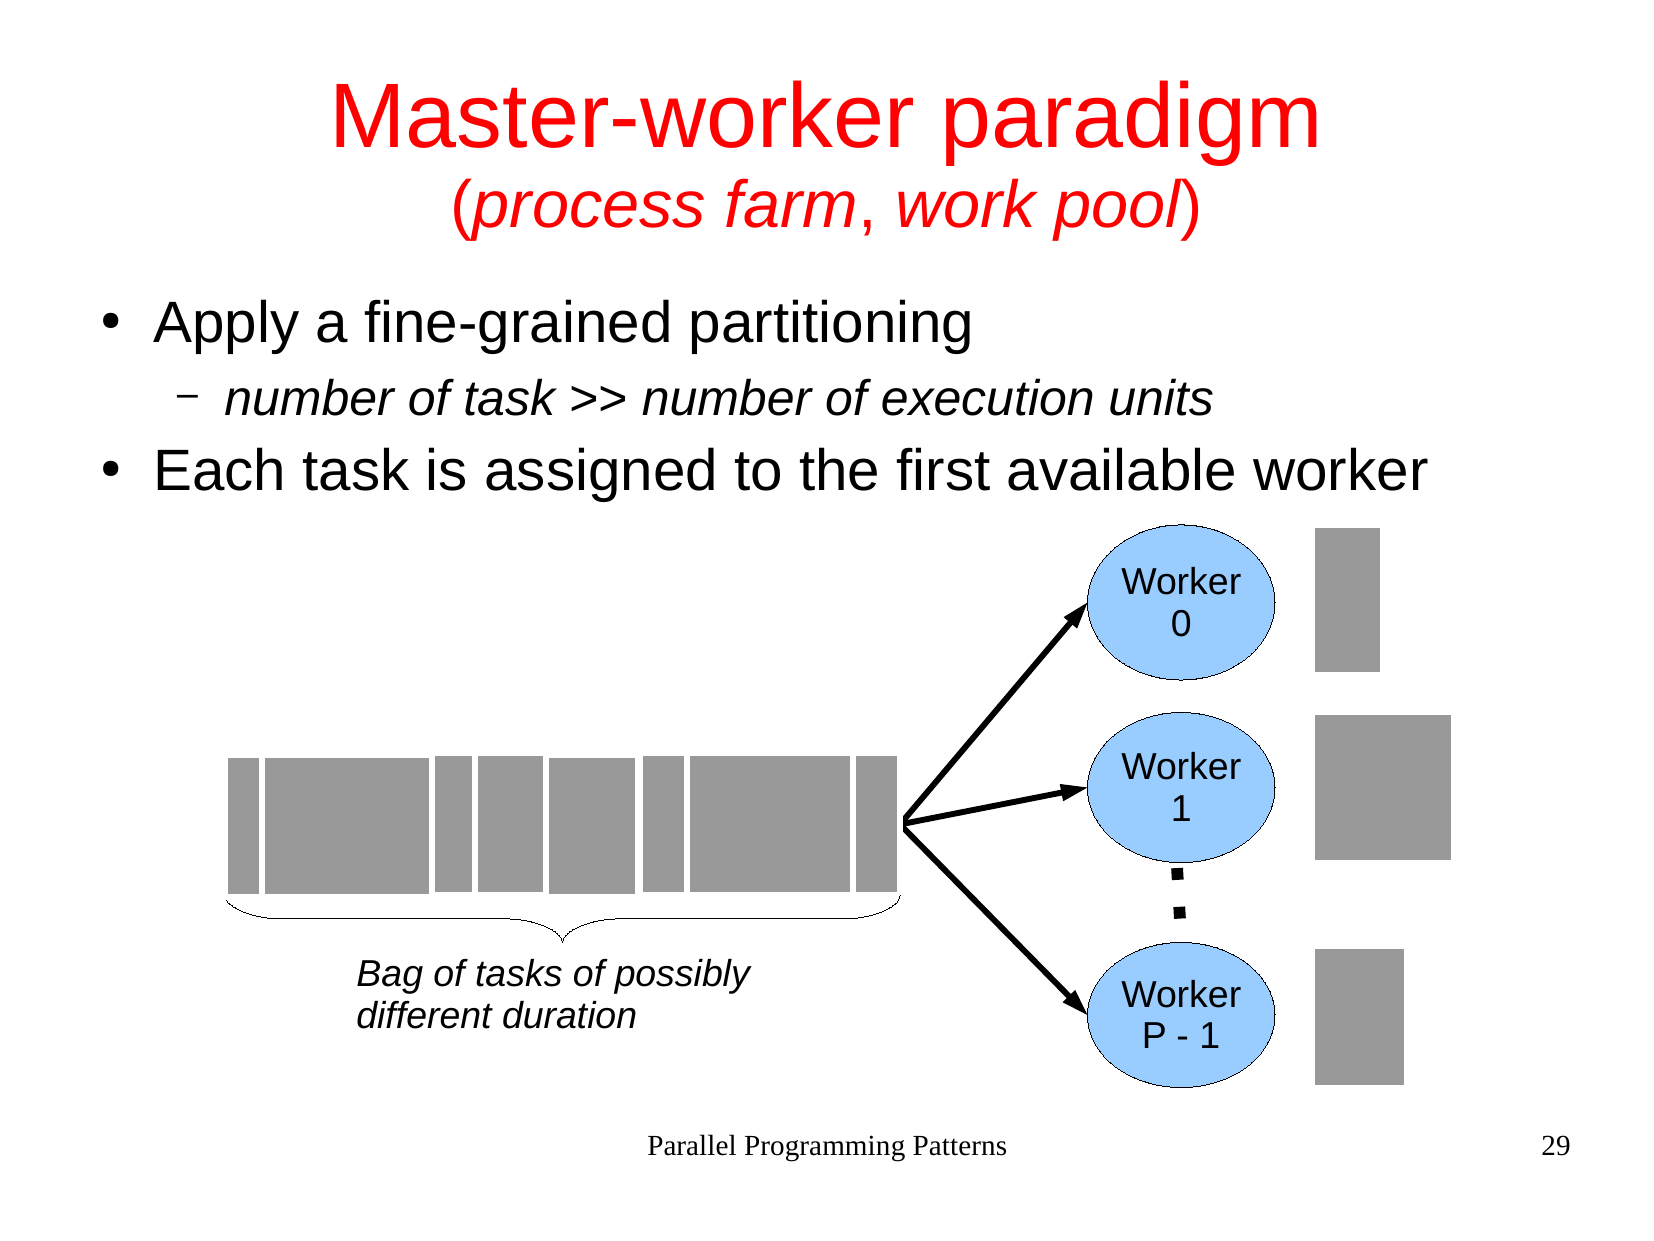

# Master-worker paradigm (process farm, work pool)
Apply a fine-grained partitioning
number of task >> number of execution units
Each task is assigned to the first available worker
Worker
0
Worker
1
Bag of tasks of possibly different duration
Worker
P - 1
Parallel Programming Patterns
29